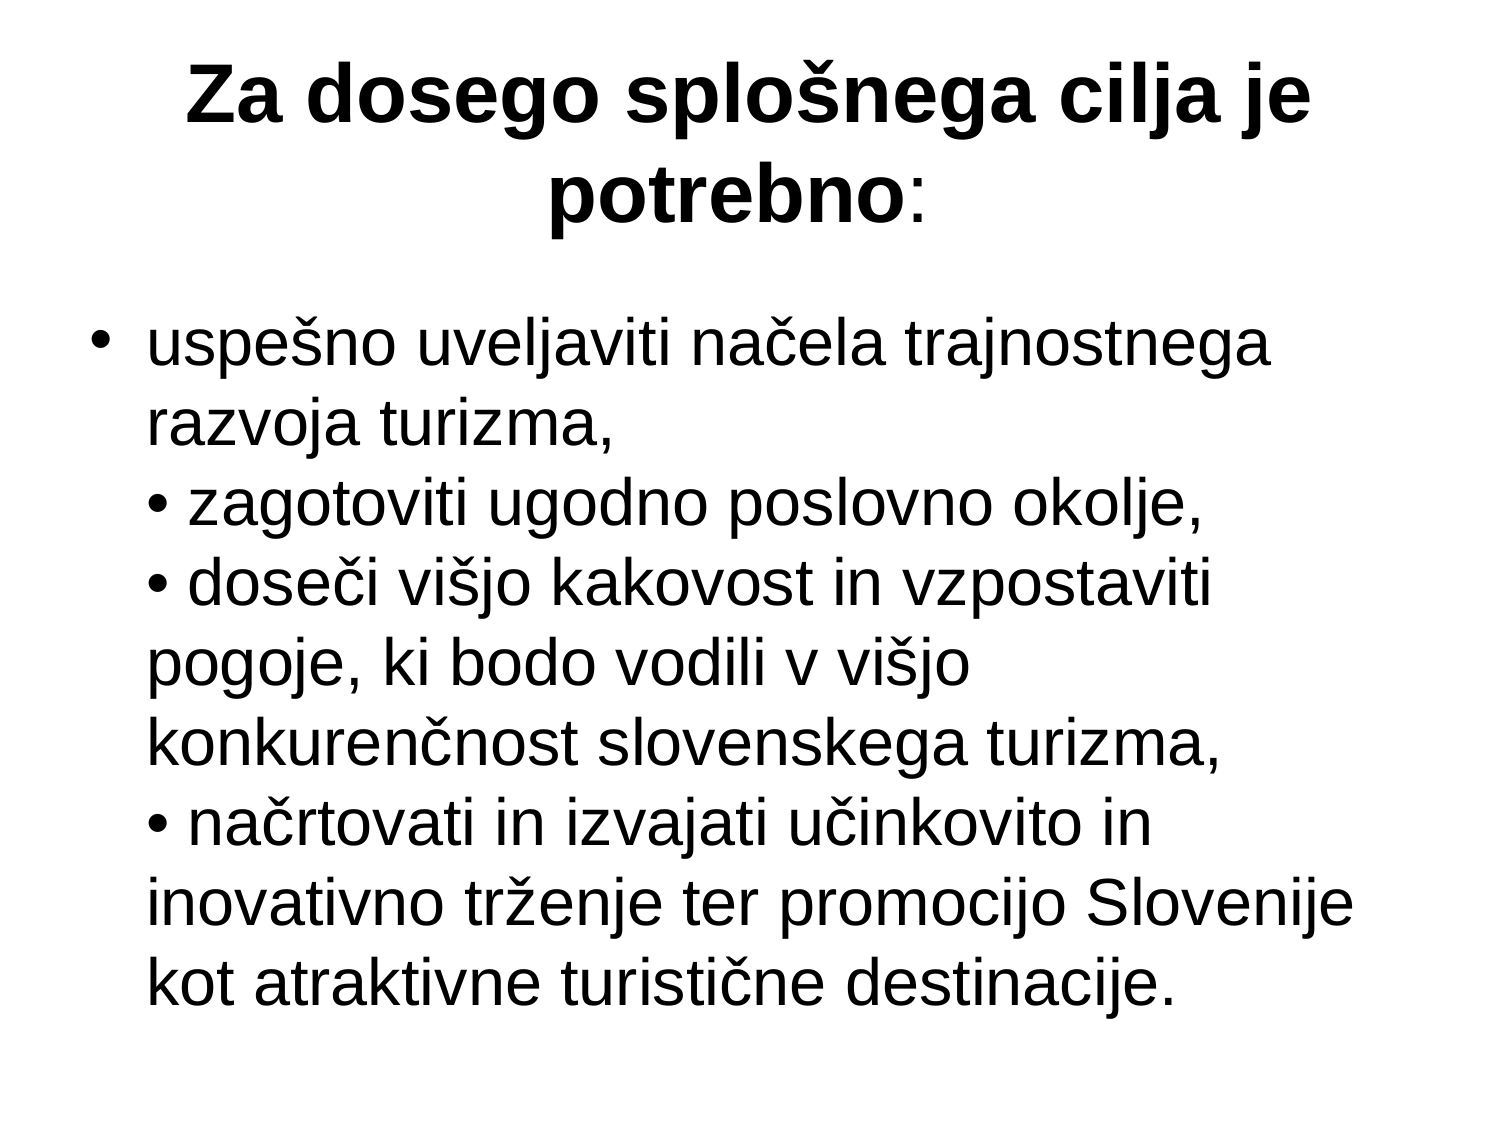

# Za dosego splošnega cilja je potrebno:
uspešno uveljaviti načela trajnostnega razvoja turizma,
• zagotoviti ugodno poslovno okolje,
• doseči višjo kakovost in vzpostaviti pogoje, ki bodo vodili v višjo konkurenčnost slovenskega turizma,
• načrtovati in izvajati učinkovito in inovativno trženje ter promocijo Slovenije kot atraktivne turistične destinacije.